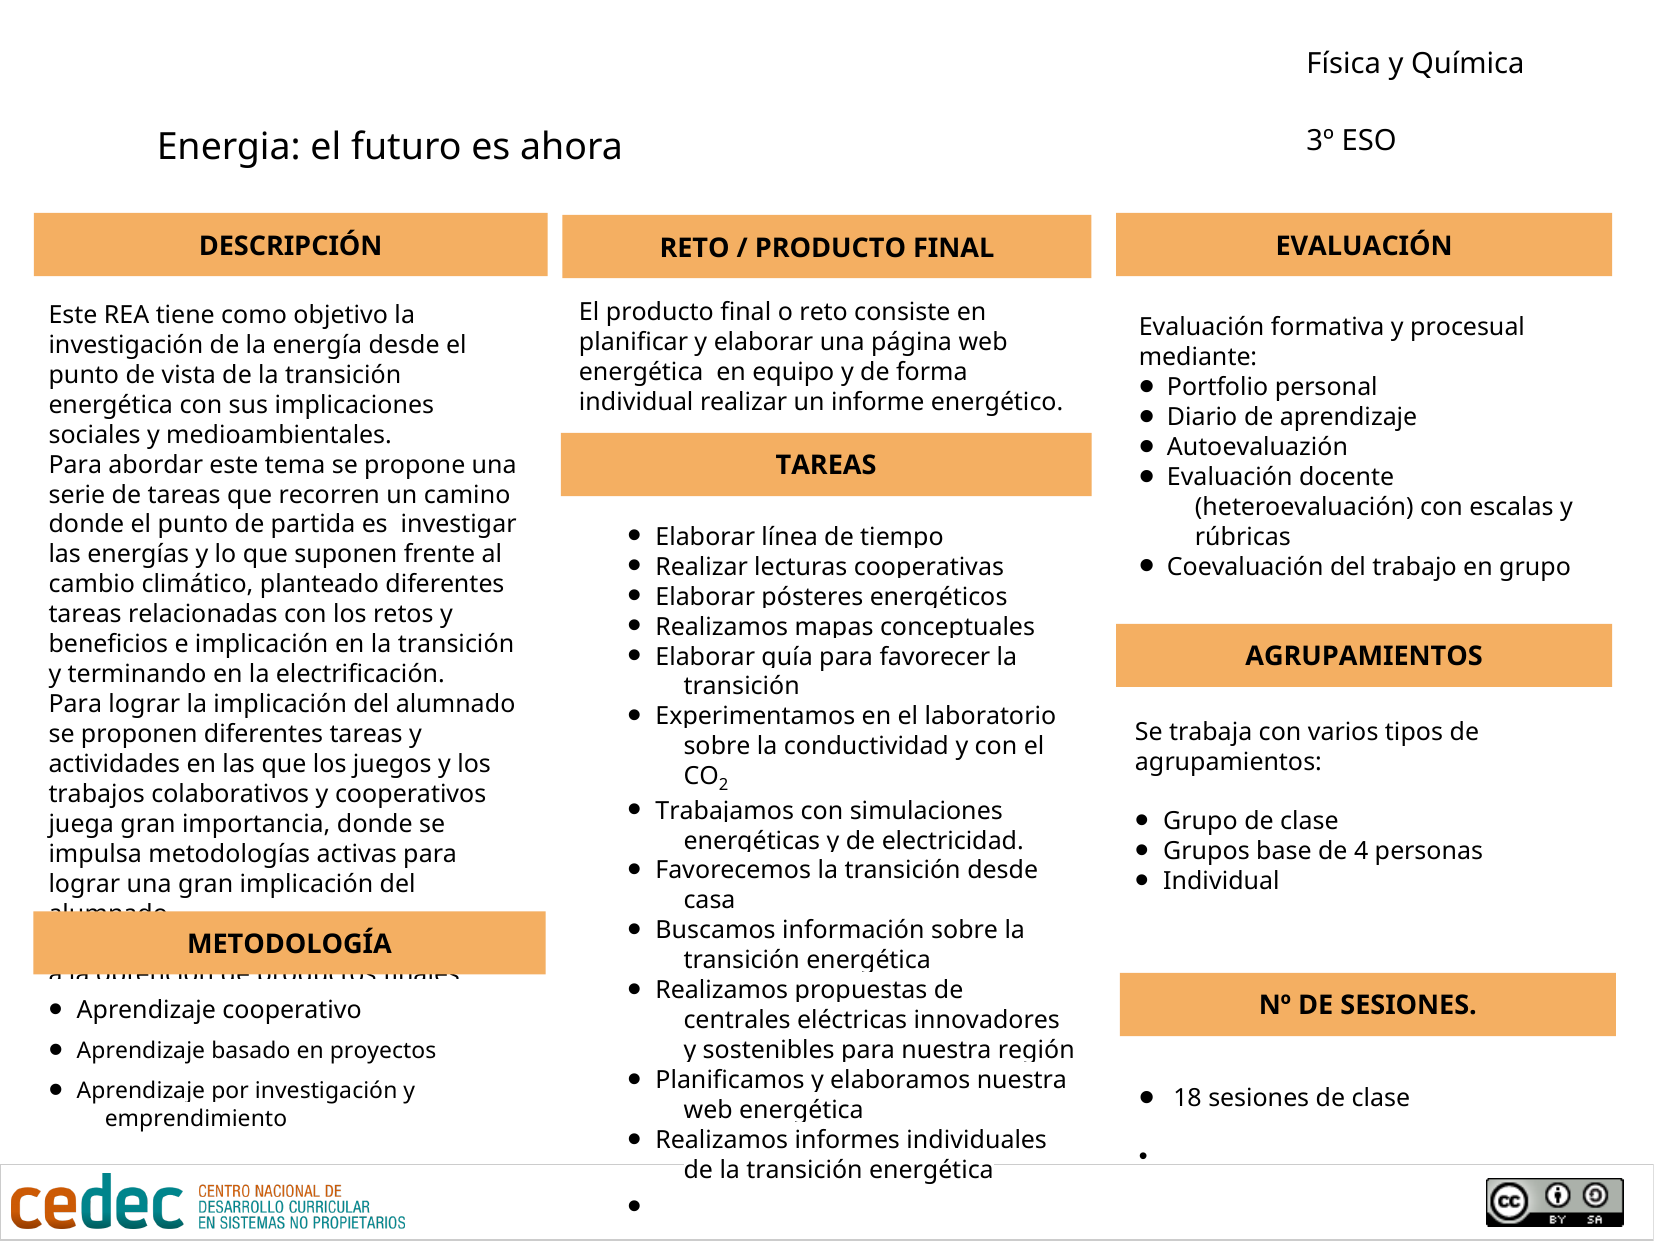

PROPUESTA DIDÁCTICA
Física y Química
Ikasgaia:
3º ESO
Energia: el futuro es ahora
Maila:
REA:
DESCRIPCIÓN
EVALUACIÓN
RETO / PRODUCTO FINAL
El producto final o reto consiste en planificar y elaborar una página web energética en equipo y de forma individual realizar un informe energético.
Este REA tiene como objetivo la investigación de la energía desde el punto de vista de la transición energética con sus implicaciones sociales y medioambientales.
Para abordar este tema se propone una serie de tareas que recorren un camino donde el punto de partida es investigar las energías y lo que suponen frente al cambio climático, planteado diferentes tareas relacionadas con los retos y beneficios e implicación en la transición y terminando en la electrificación.
Para lograr la implicación del alumnado se proponen diferentes tareas y actividades en las que los juegos y los trabajos colaborativos y cooperativos juega gran importancia, donde se impulsa metodologías activas para lograr una gran implicación del alumnado.
Las diferentes pruebas van encaminadas a la obtención de productos finales, donde se valoran tanto las aportaciones individuales como grupales.
Evaluación formativa y procesual mediante:
Portfolio personal
Diario de aprendizaje
Autoevaluazión
Evaluación docente (heteroevaluación) con escalas y rúbricas
Coevaluación del trabajo en grupo
TAREAS
Elaborar línea de tiempo
Realizar lecturas cooperativas
Elaborar pósteres energéticos
Realizamos mapas conceptuales
Elaborar guía para favorecer la transición
Experimentamos en el laboratorio sobre la conductividad y con el CO2
Trabajamos con simulaciones energéticas y de electricidad.
Favorecemos la transición desde casa
Buscamos información sobre la transición energética
Realizamos propuestas de centrales eléctricas innovadores y sostenibles para nuestra región
Planificamos y elaboramos nuestra web energética
Realizamos informes individuales de la transición energética
AGRUPAMIENTOS
Se trabaja con varios tipos de agrupamientos:
Grupo de clase
Grupos base de 4 personas
Individual
METODOLOGÍA
Nº DE SESIONES.
Aprendizaje cooperativo
Aprendizaje basado en proyectos
Aprendizaje por investigación y emprendimiento
 18 sesiones de clase